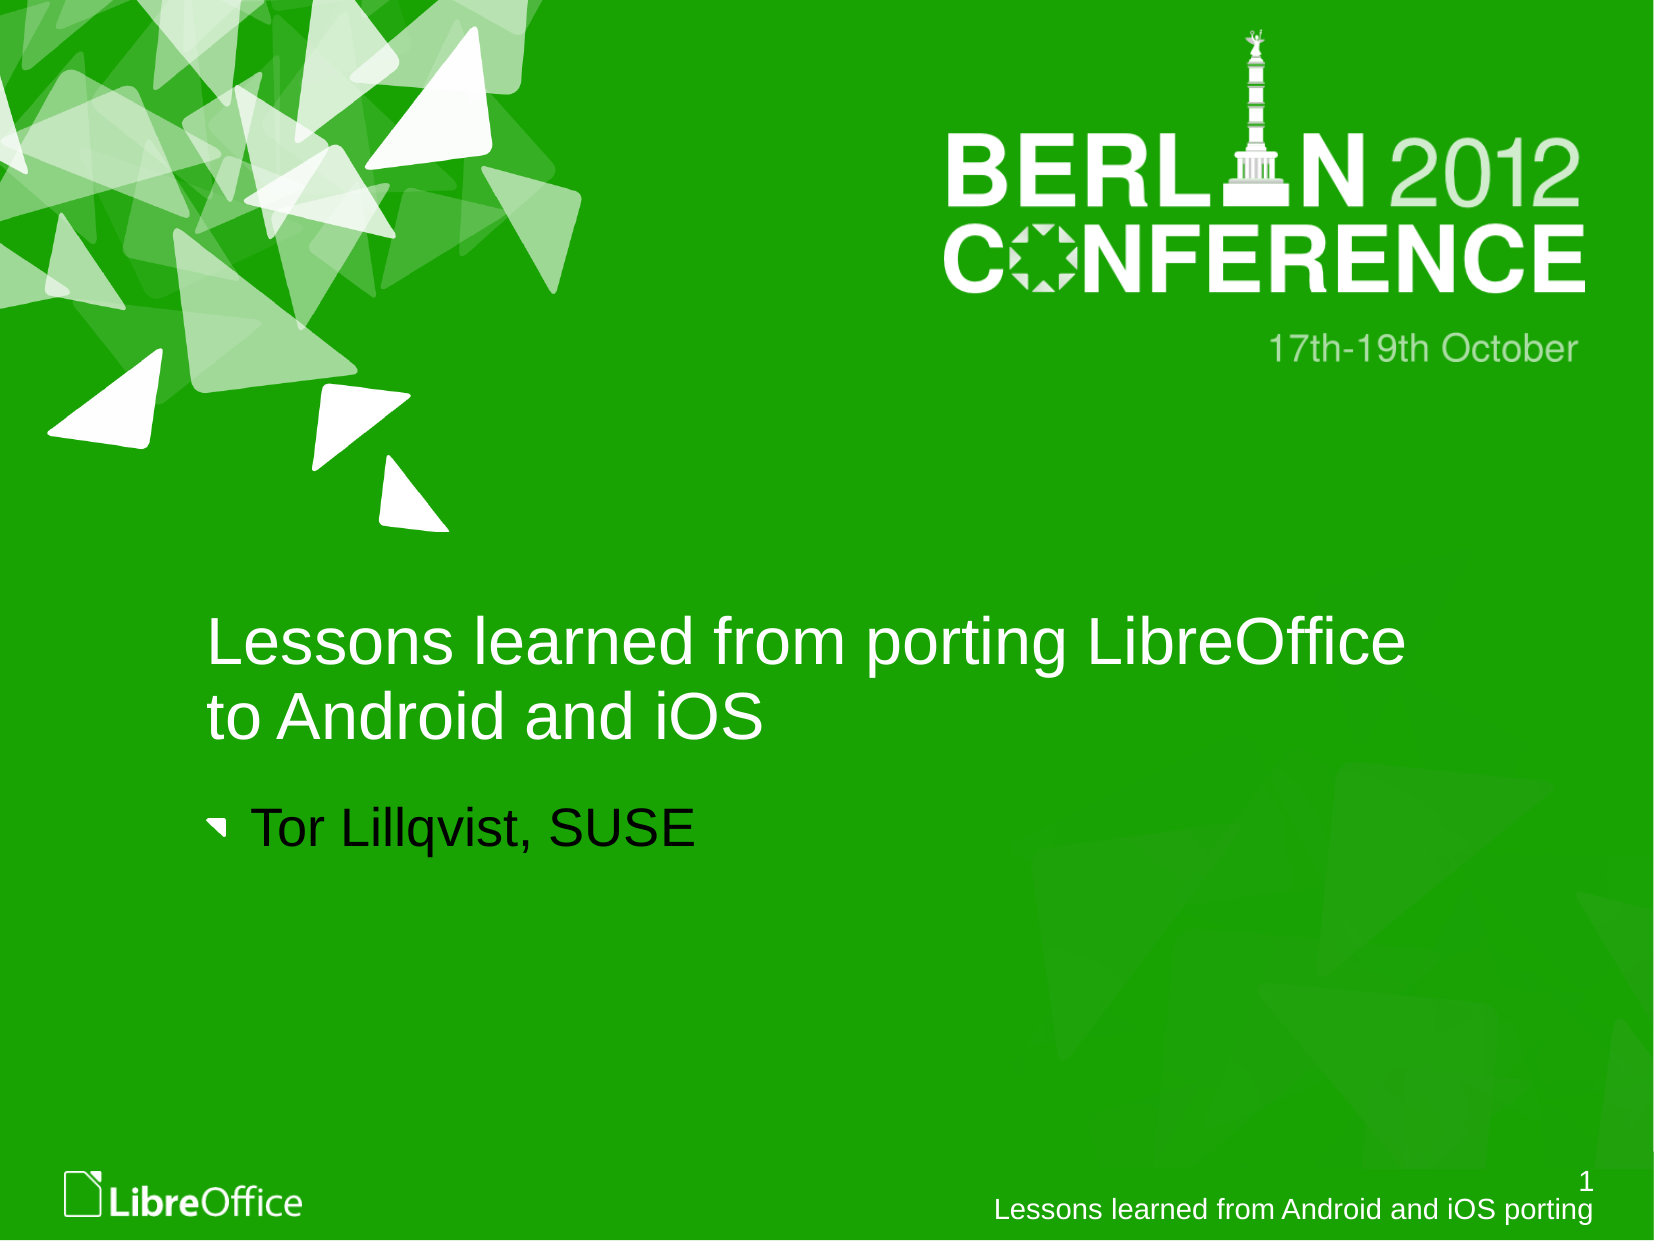

# Lessons learned from porting LibreOffice to Android and iOS
Tor Lillqvist, SUSE
1
Lessons learned from Android and iOS porting